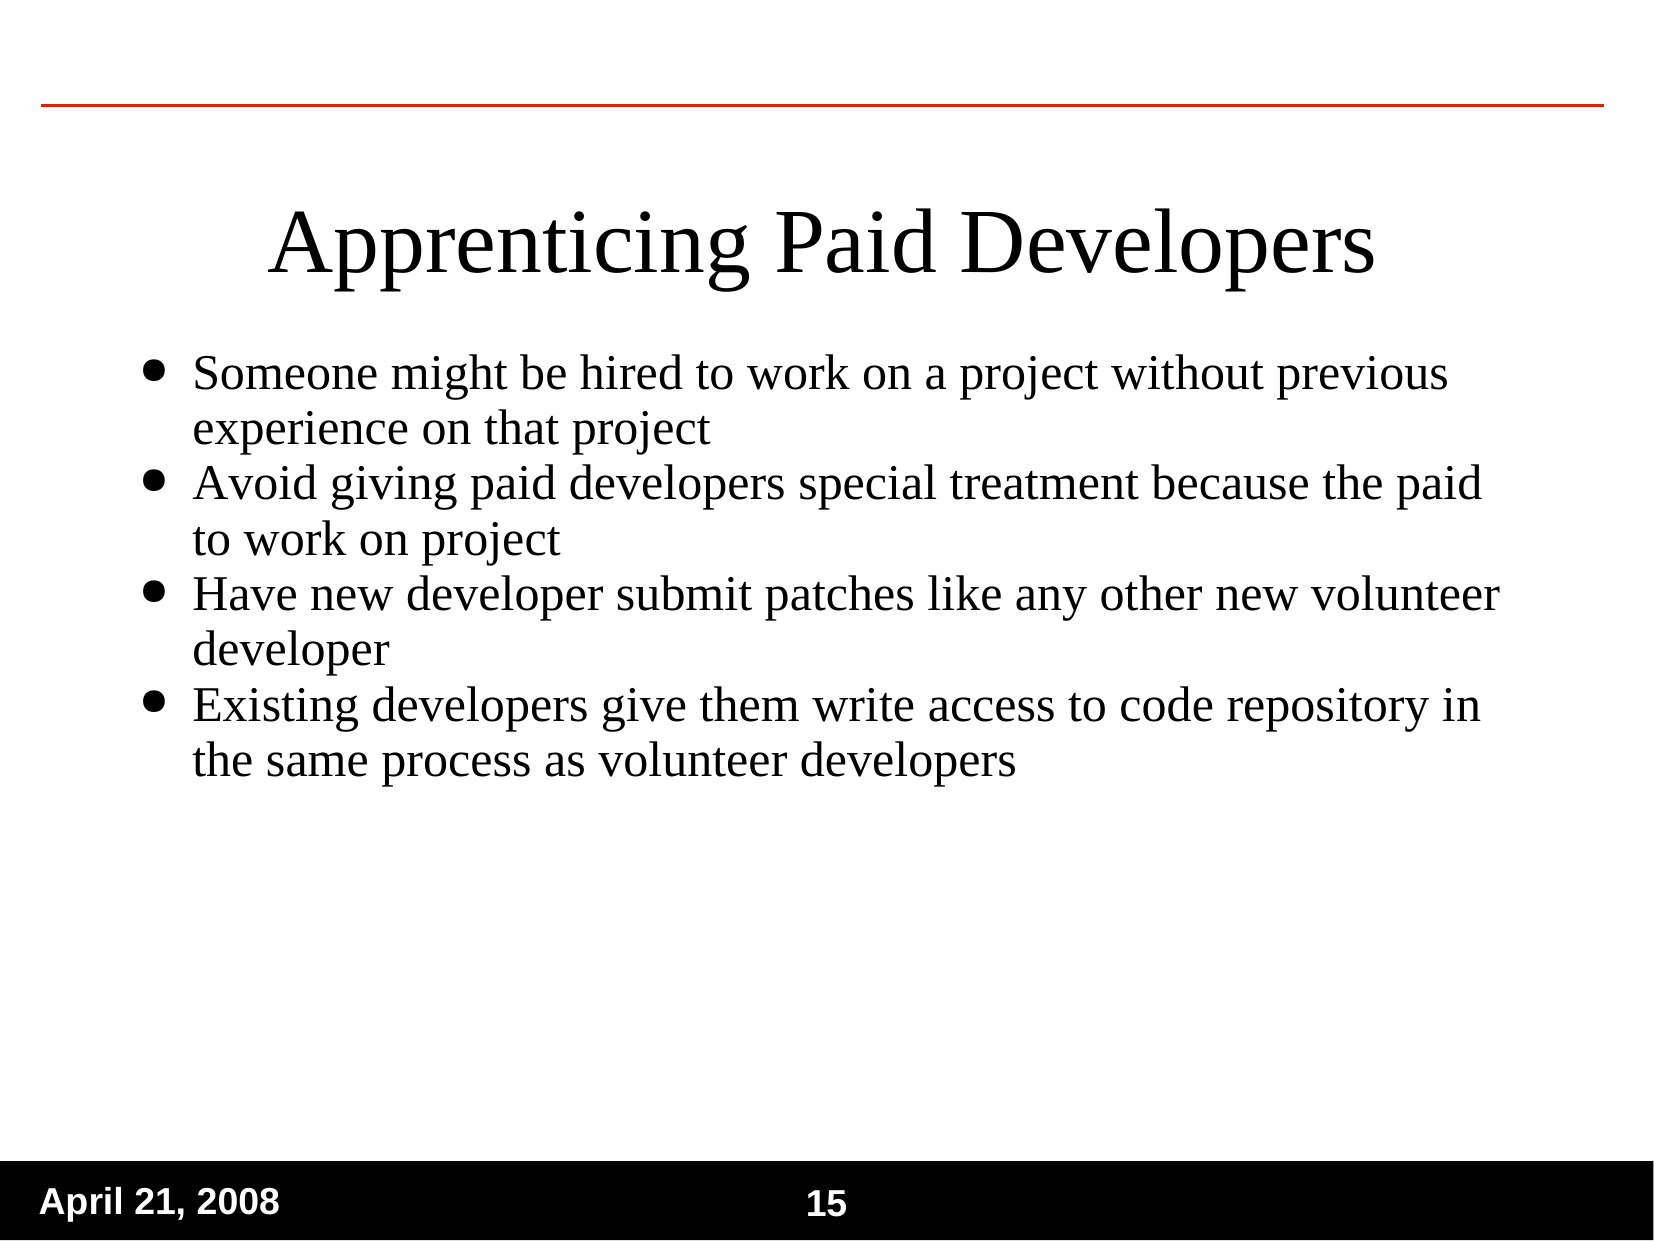

# Apprenticing Paid Developers
Someone might be hired to work on a project without previous experience on that project
Avoid giving paid developers special treatment because the paid to work on project
Have new developer submit patches like any other new volunteer developer
Existing developers give them write access to code repository in the same process as volunteer developers